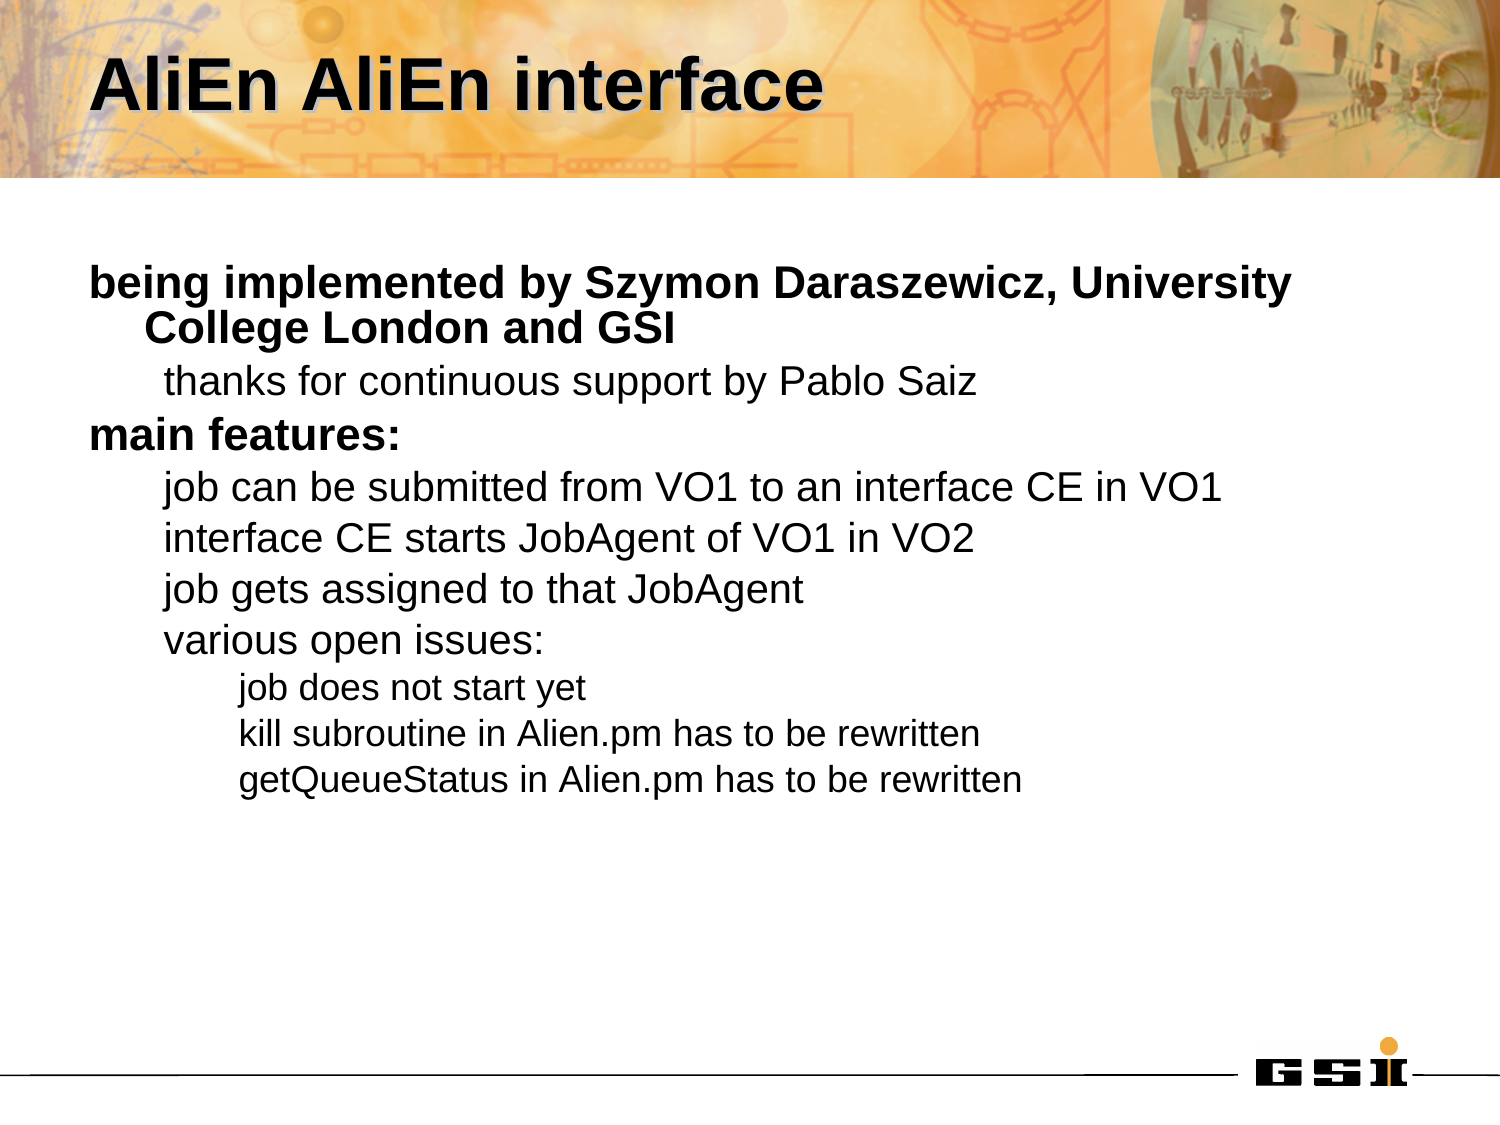

# AliEn AliEn interface
being implemented by Szymon Daraszewicz, University College London and GSI
thanks for continuous support by Pablo Saiz
main features:
job can be submitted from VO1 to an interface CE in VO1
interface CE starts JobAgent of VO1 in VO2
job gets assigned to that JobAgent
various open issues:
job does not start yet
kill subroutine in Alien.pm has to be rewritten
getQueueStatus in Alien.pm has to be rewritten